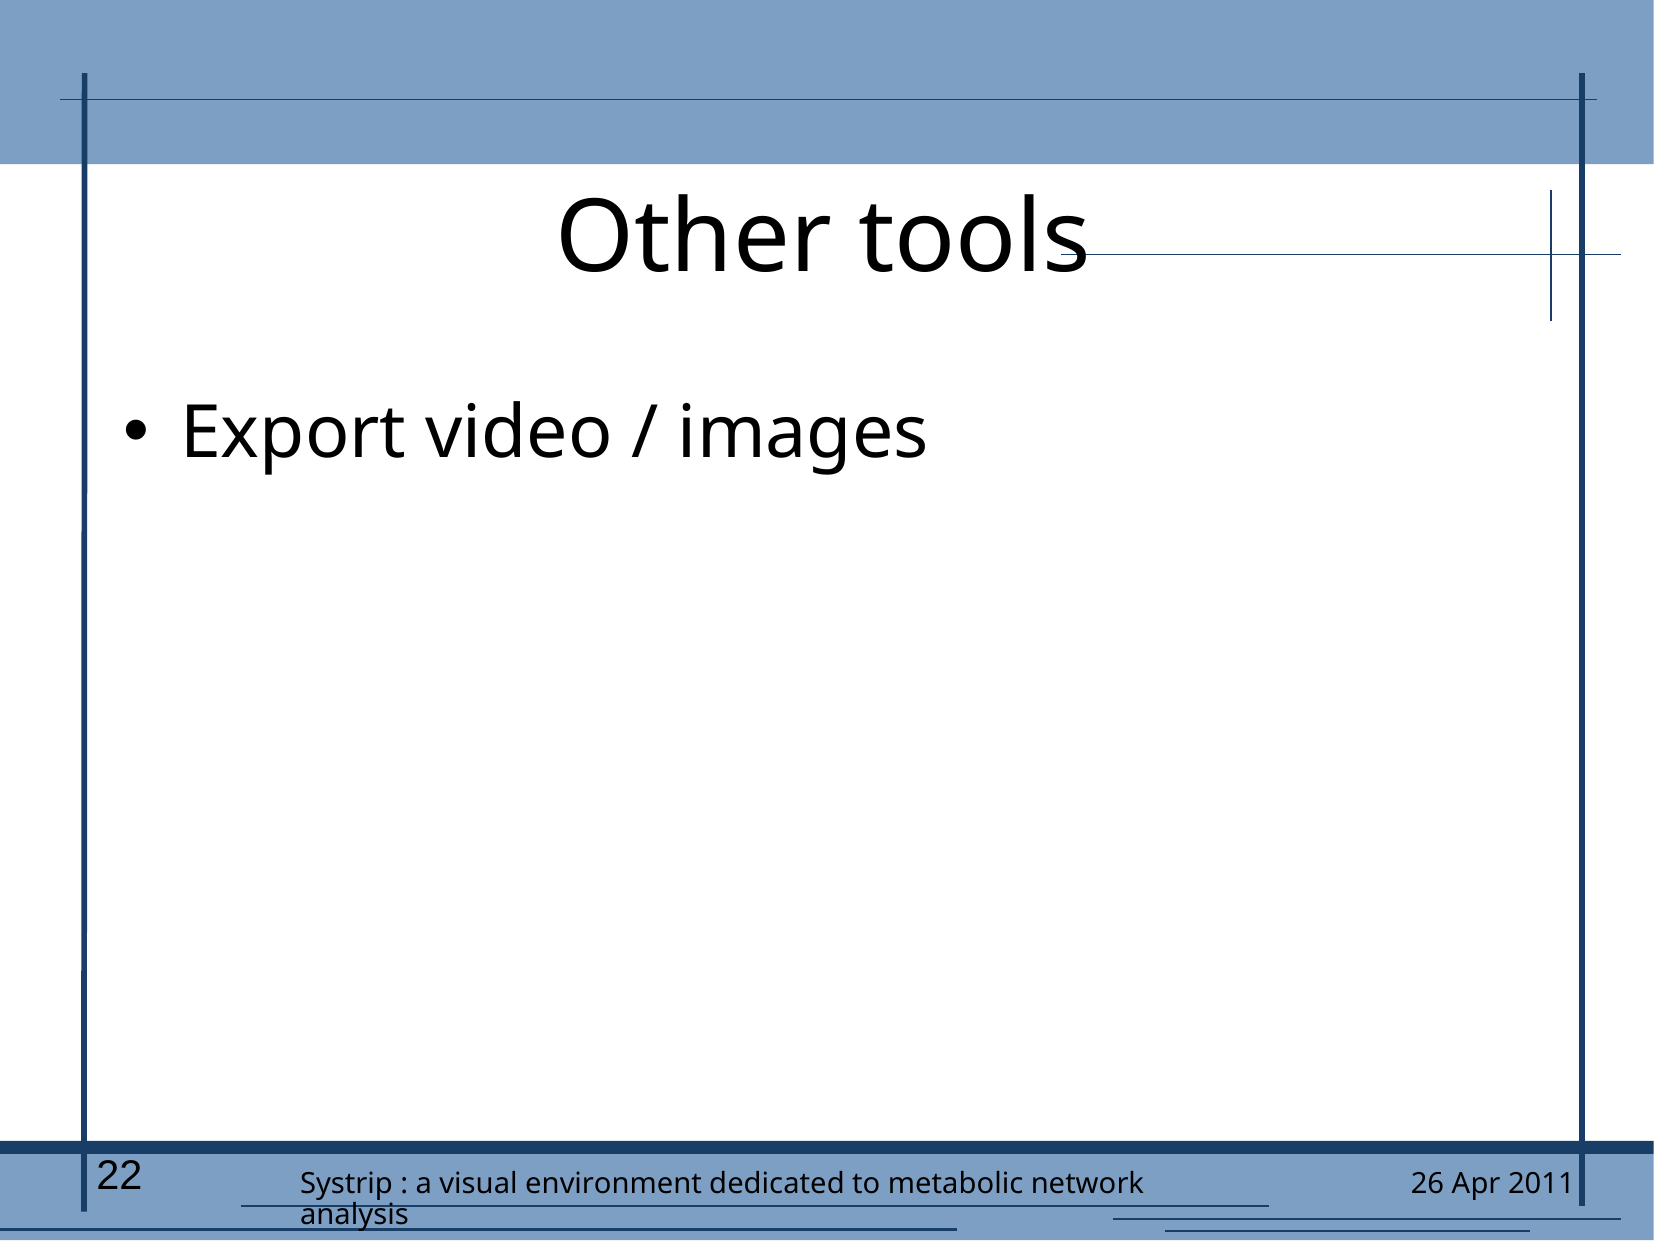

# Other tools
Export video / images
Systrip : a visual environment dedicated to metabolic network analysis
26 Apr 2011